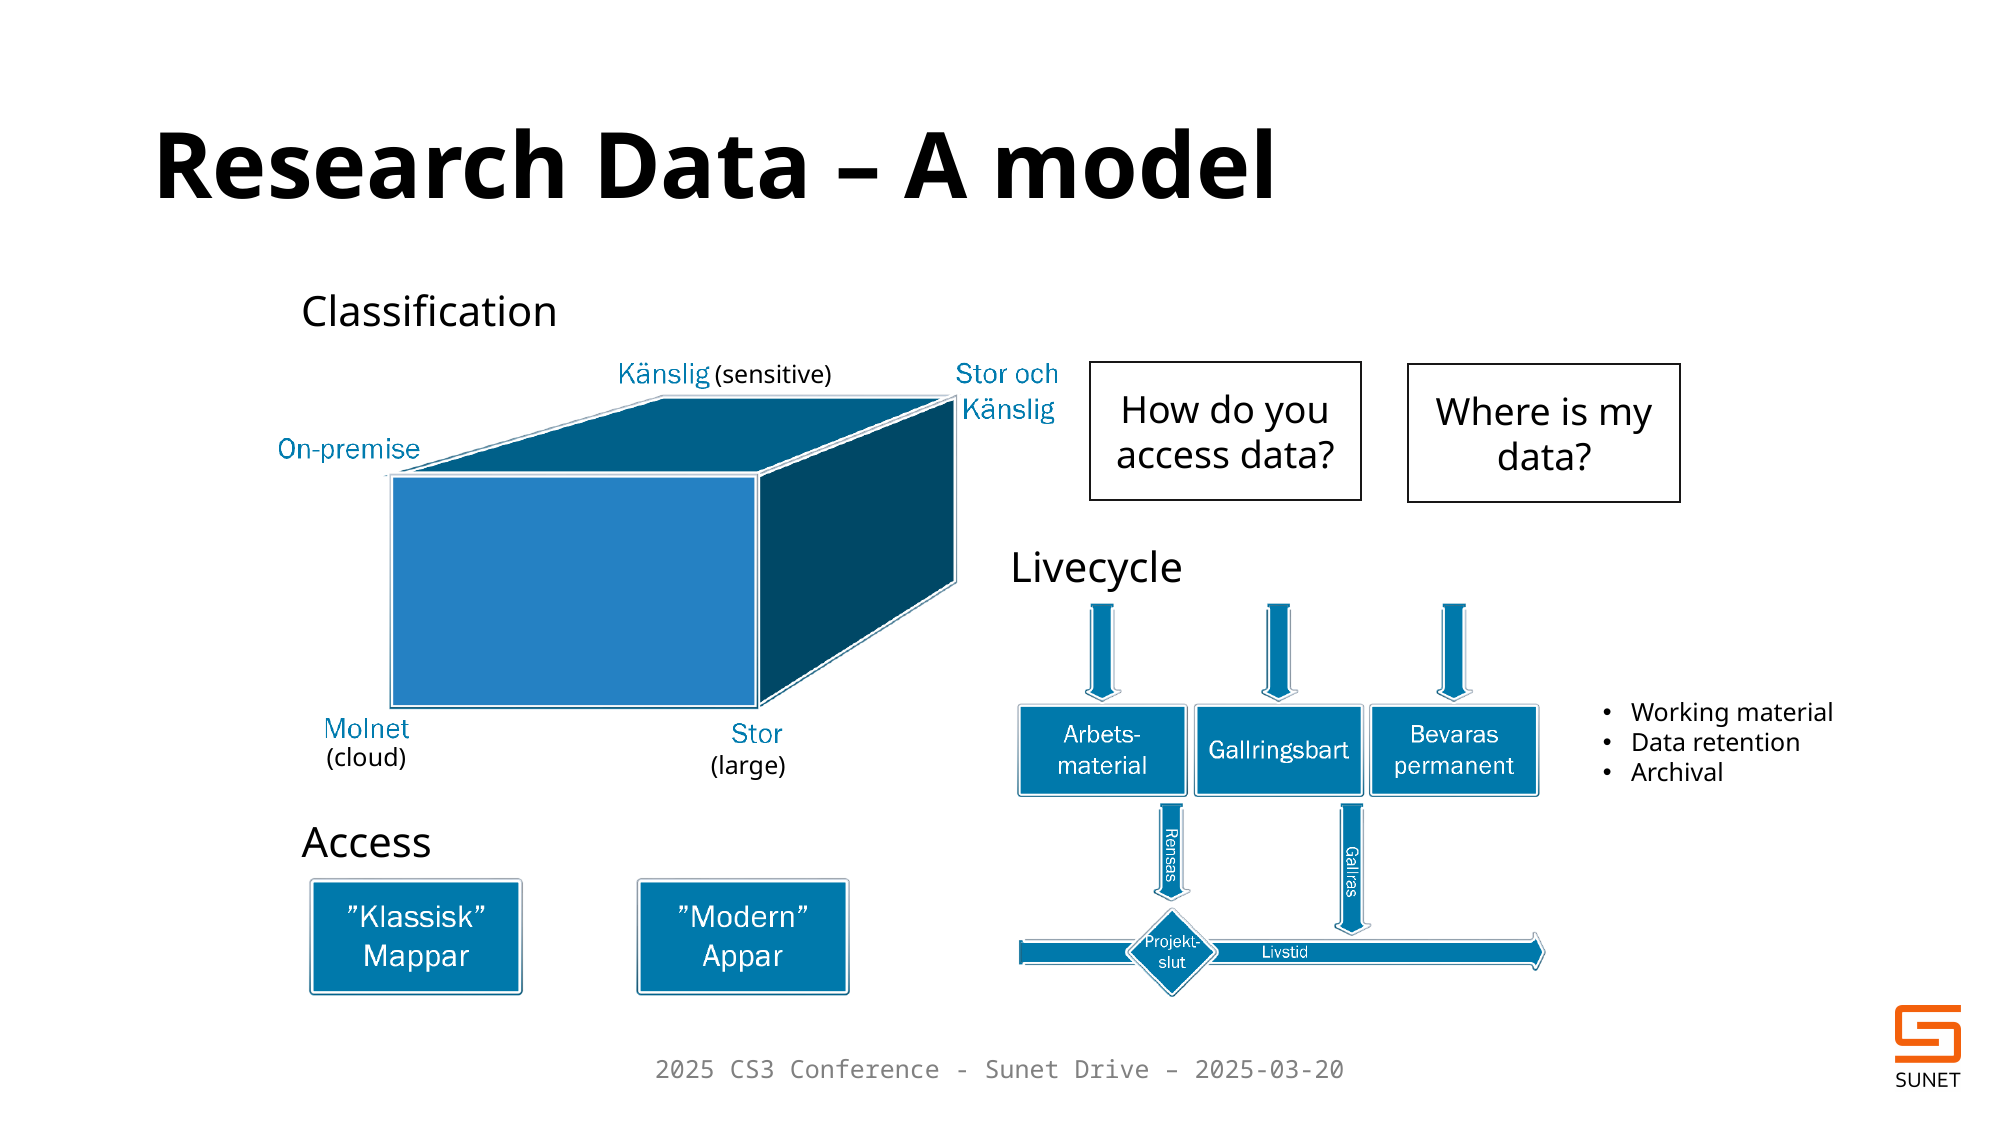

Research Data – A model
Classification
(sensitive)
How do you access data?
Where is my data?
Livecycle
Working material
Data retention
Archival
(cloud)
(large)
Access
# 2025 CS3 Conference - Sunet Drive – 2025-03-20